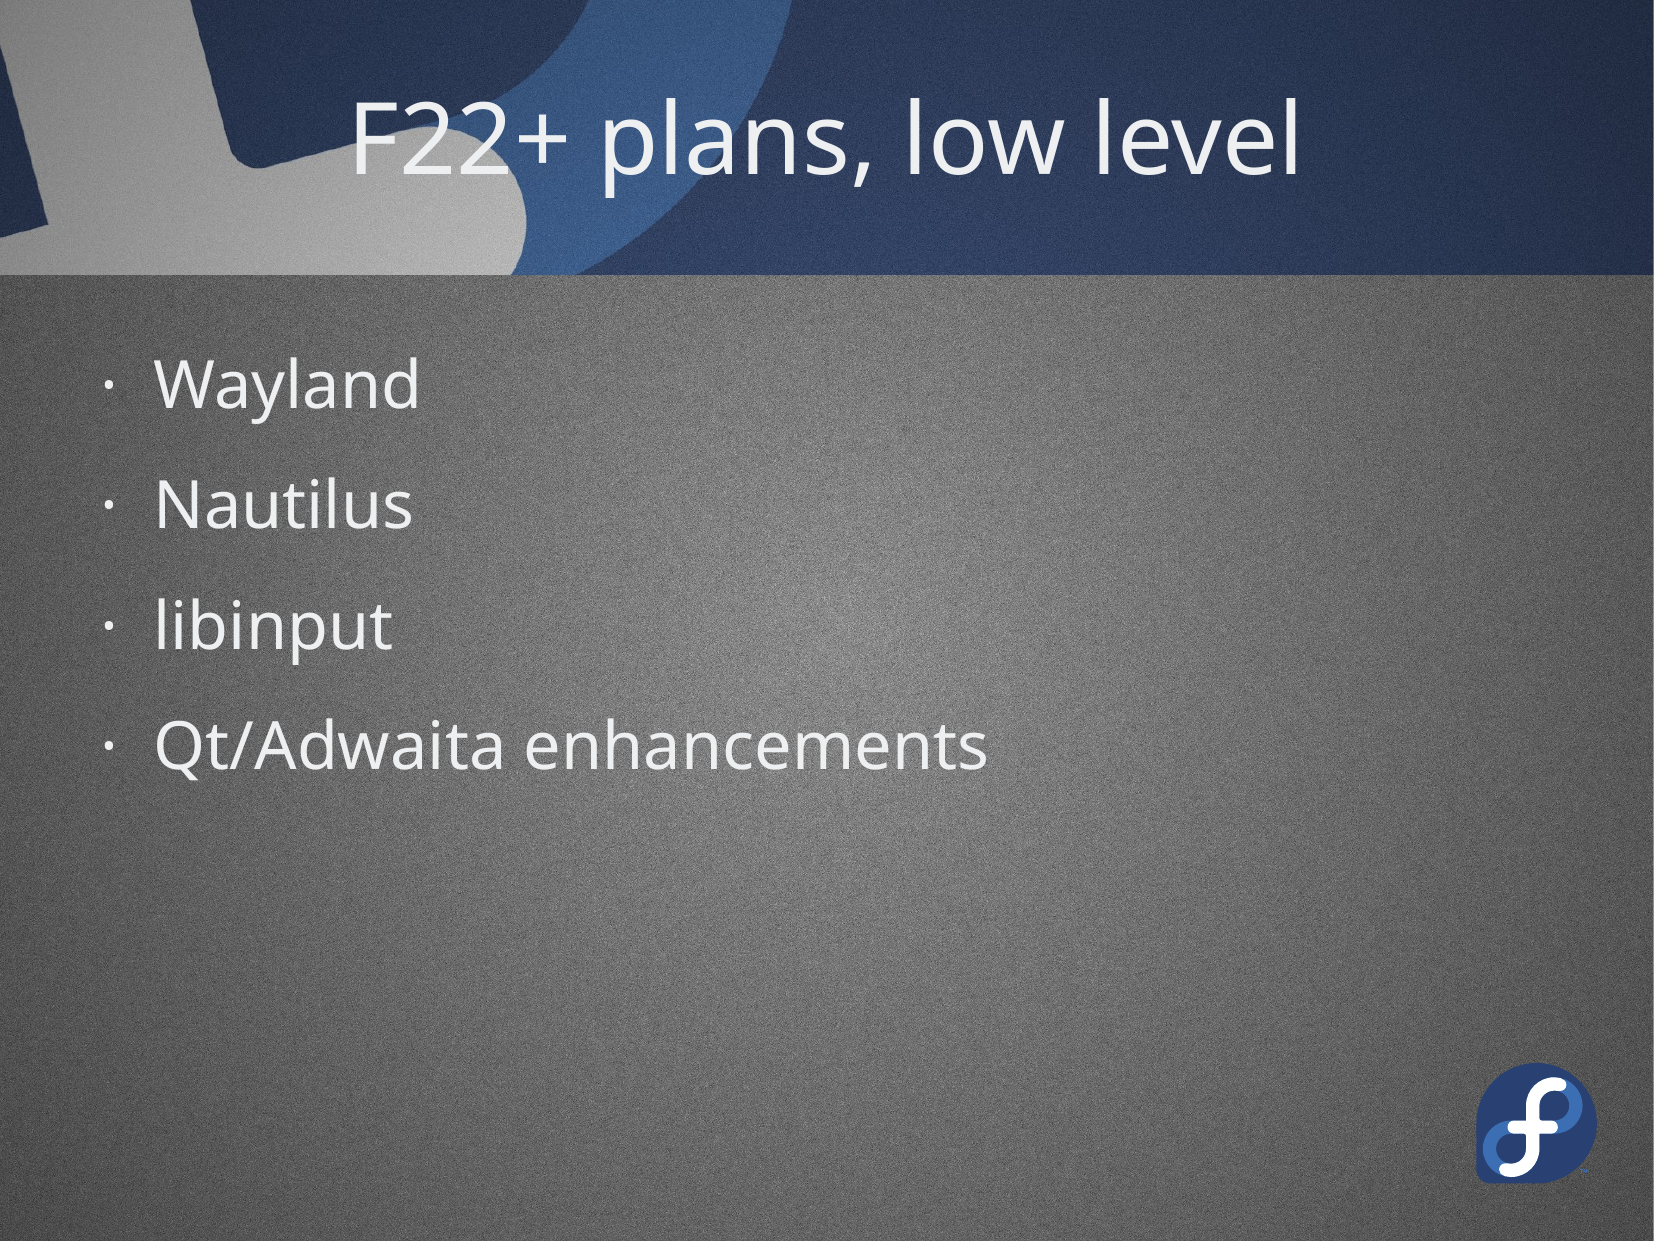

# F22+ plans, low level
Wayland
Nautilus
libinput
Qt/Adwaita enhancements